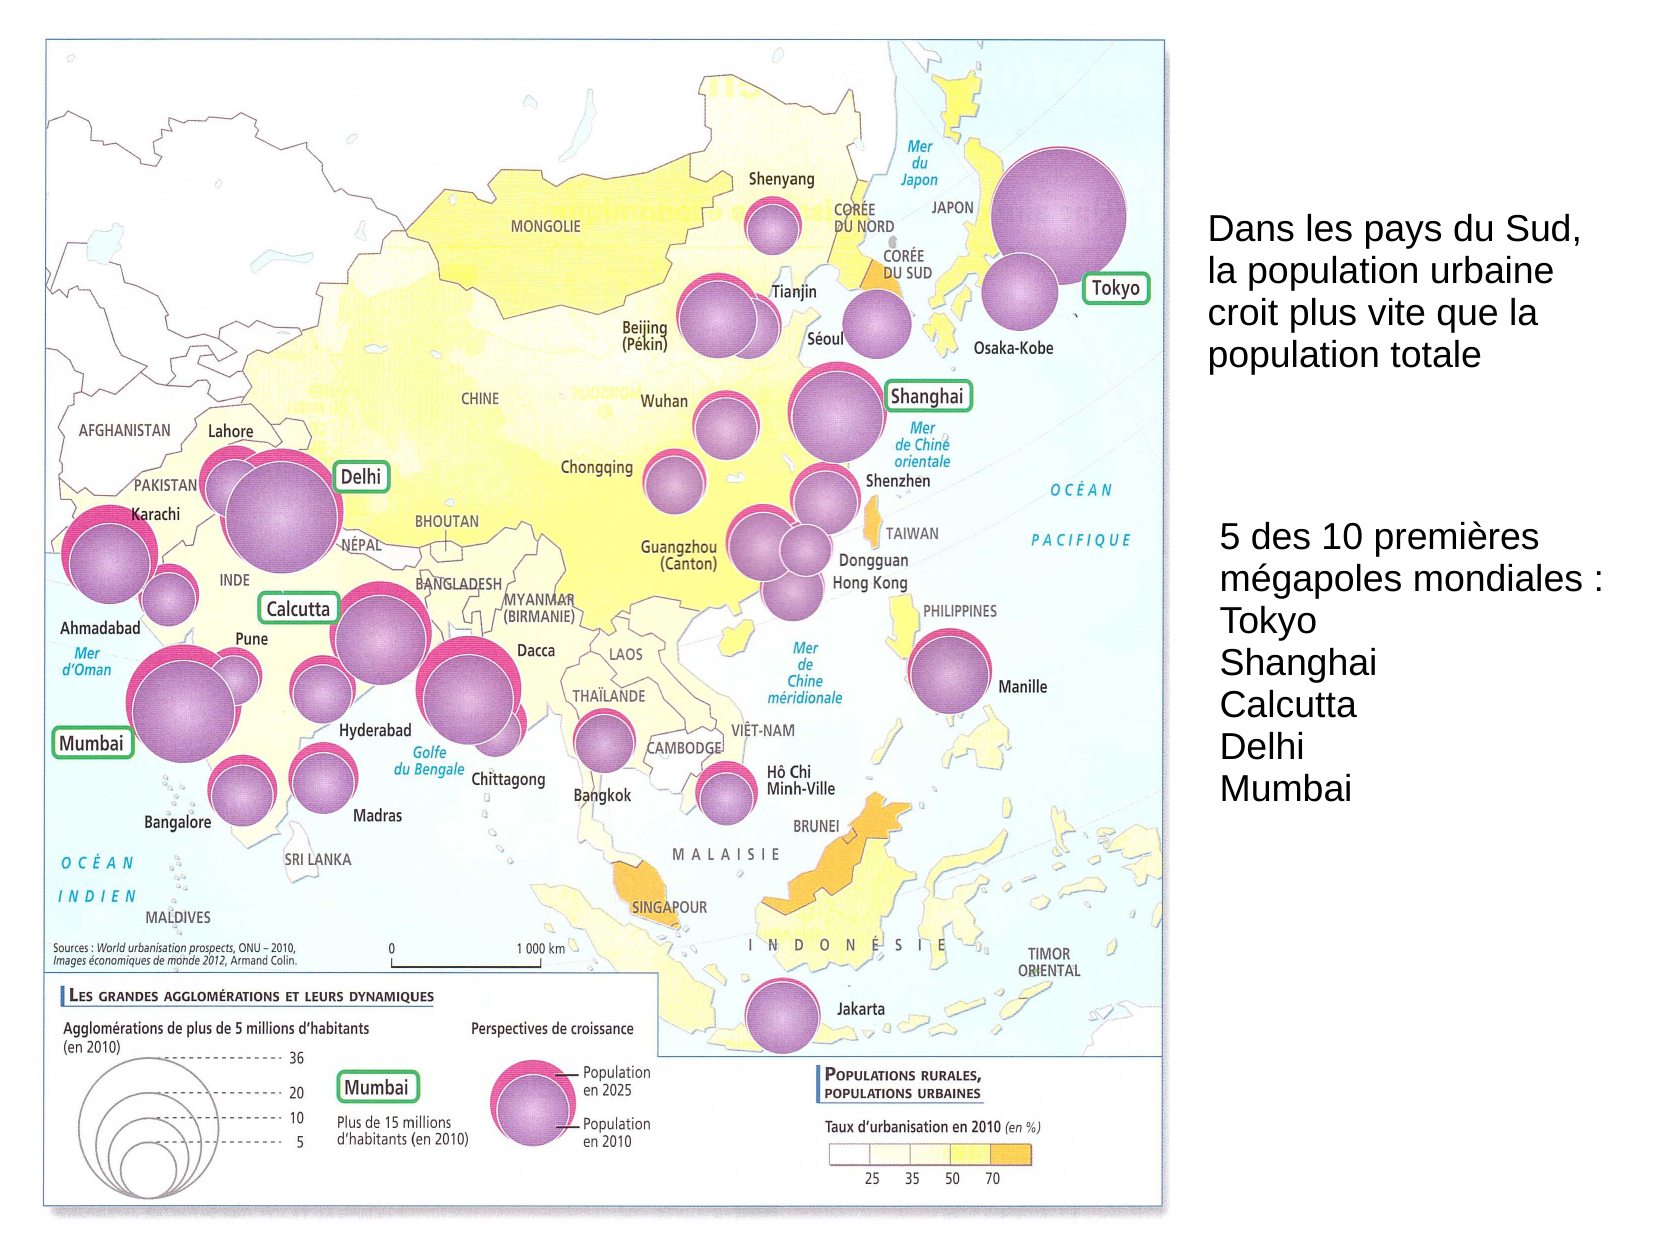

Dans les pays du Sud,
la population urbaine
croit plus vite que la
population totale
5 des 10 premières
mégapoles mondiales :
Tokyo
Shanghai
Calcutta
Delhi
Mumbai